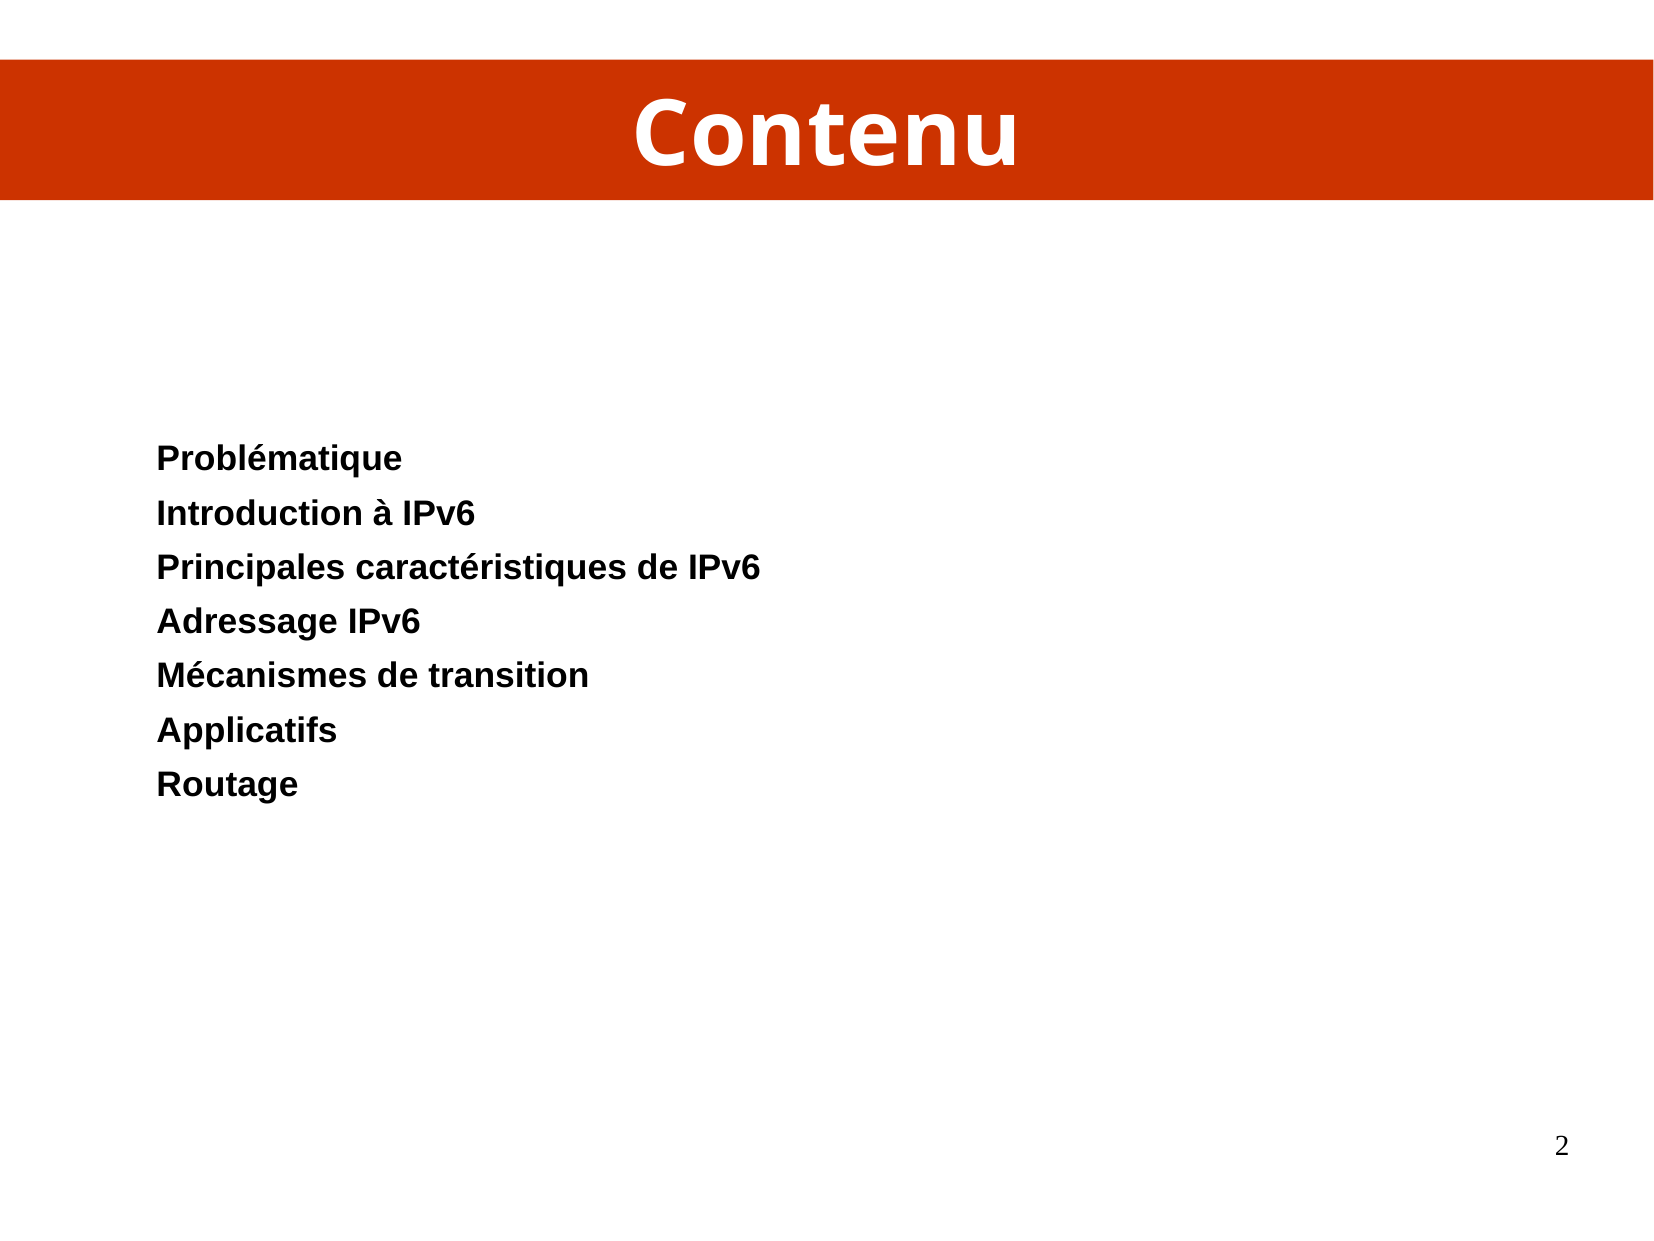

# Contenu
Problématique
Introduction à IPv6
Principales caractéristiques de IPv6
Adressage IPv6
Mécanismes de transition
Applicatifs
Routage